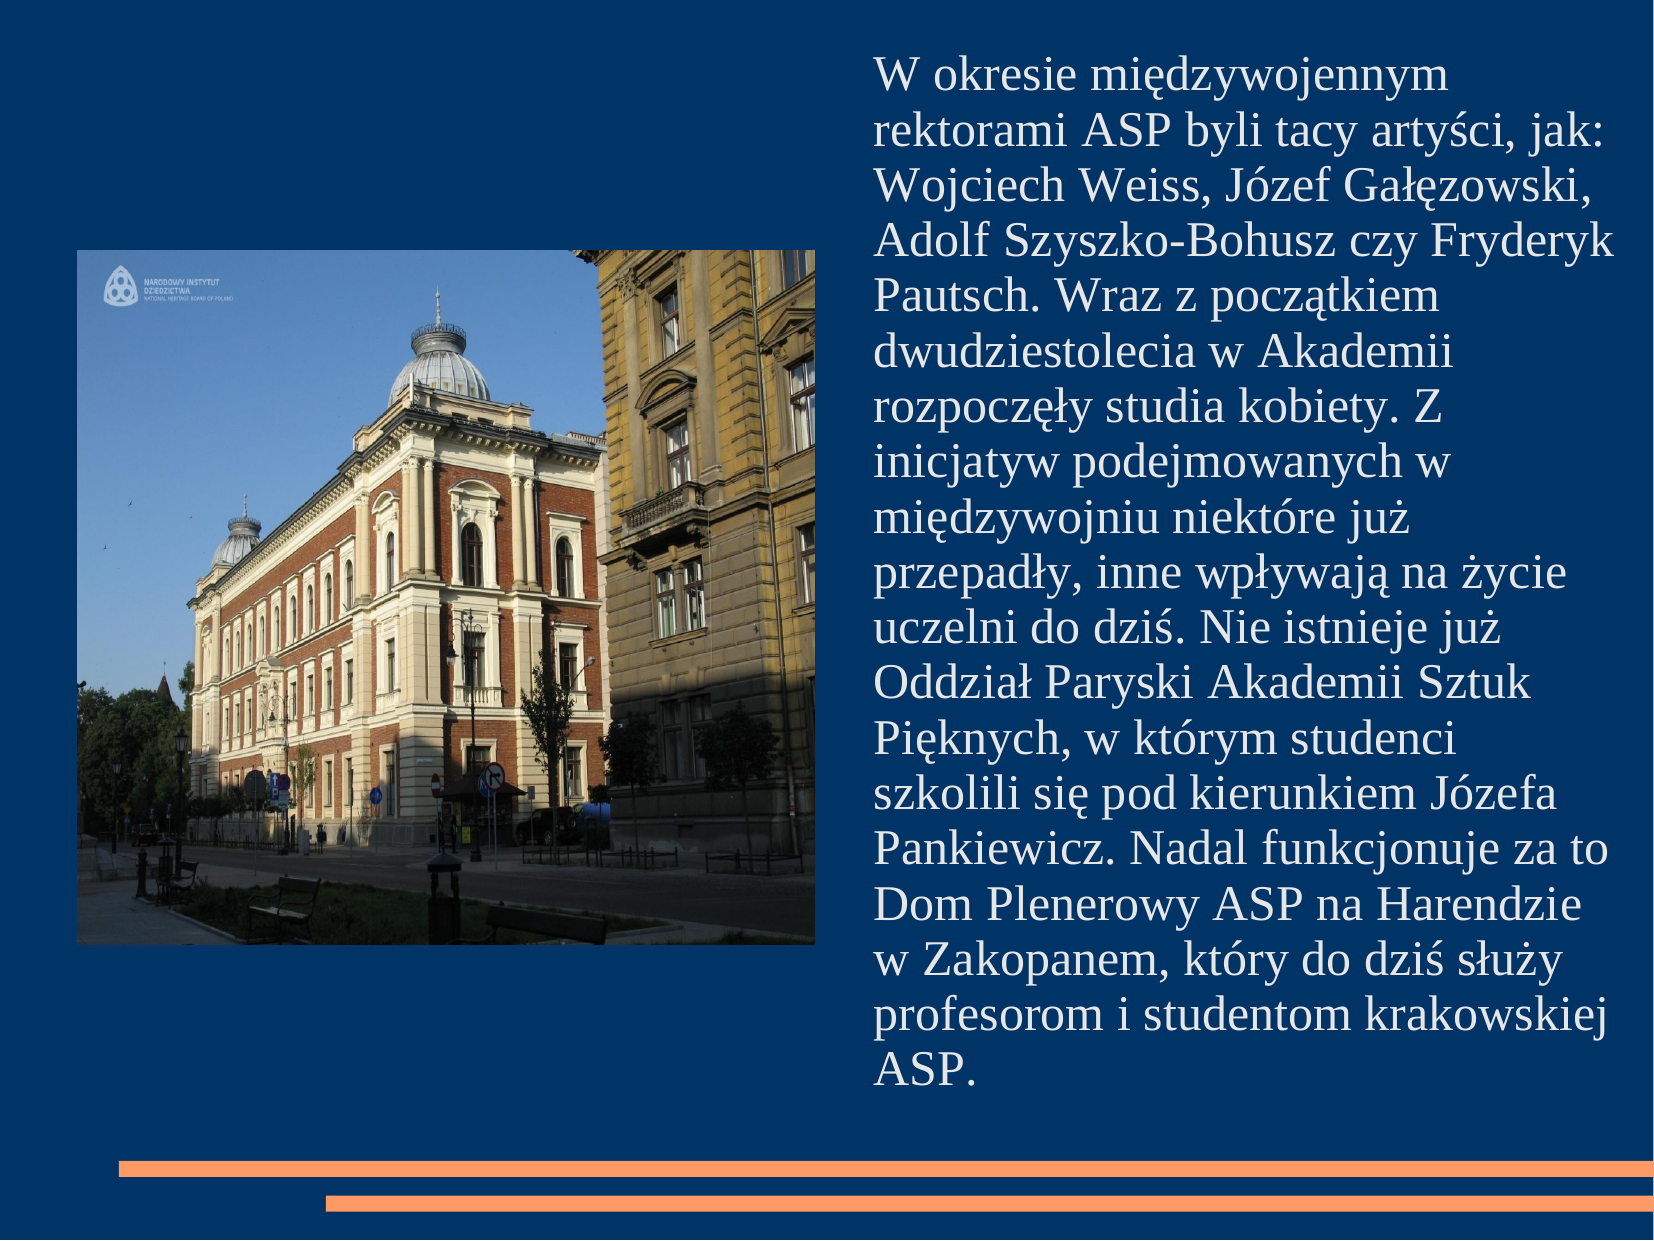

#
W okresie międzywojennym rektorami ASP byli tacy artyści, jak: Wojciech Weiss, Józef Gałęzowski, Adolf Szyszko-Bohusz czy Fryderyk Pautsch. Wraz z początkiem dwudziestolecia w Akademii rozpoczęły studia kobiety. Z inicjatyw podejmowanych w międzywojniu niektóre już przepadły, inne wpływają na życie uczelni do dziś. Nie istnieje już Oddział Paryski Akademii Sztuk Pięknych, w którym studenci szkolili się pod kierunkiem Józefa Pankiewicz. Nadal funkcjonuje za to Dom Plenerowy ASP na Harendzie w Zakopanem, który do dziś służy profesorom i studentom krakowskiej ASP.